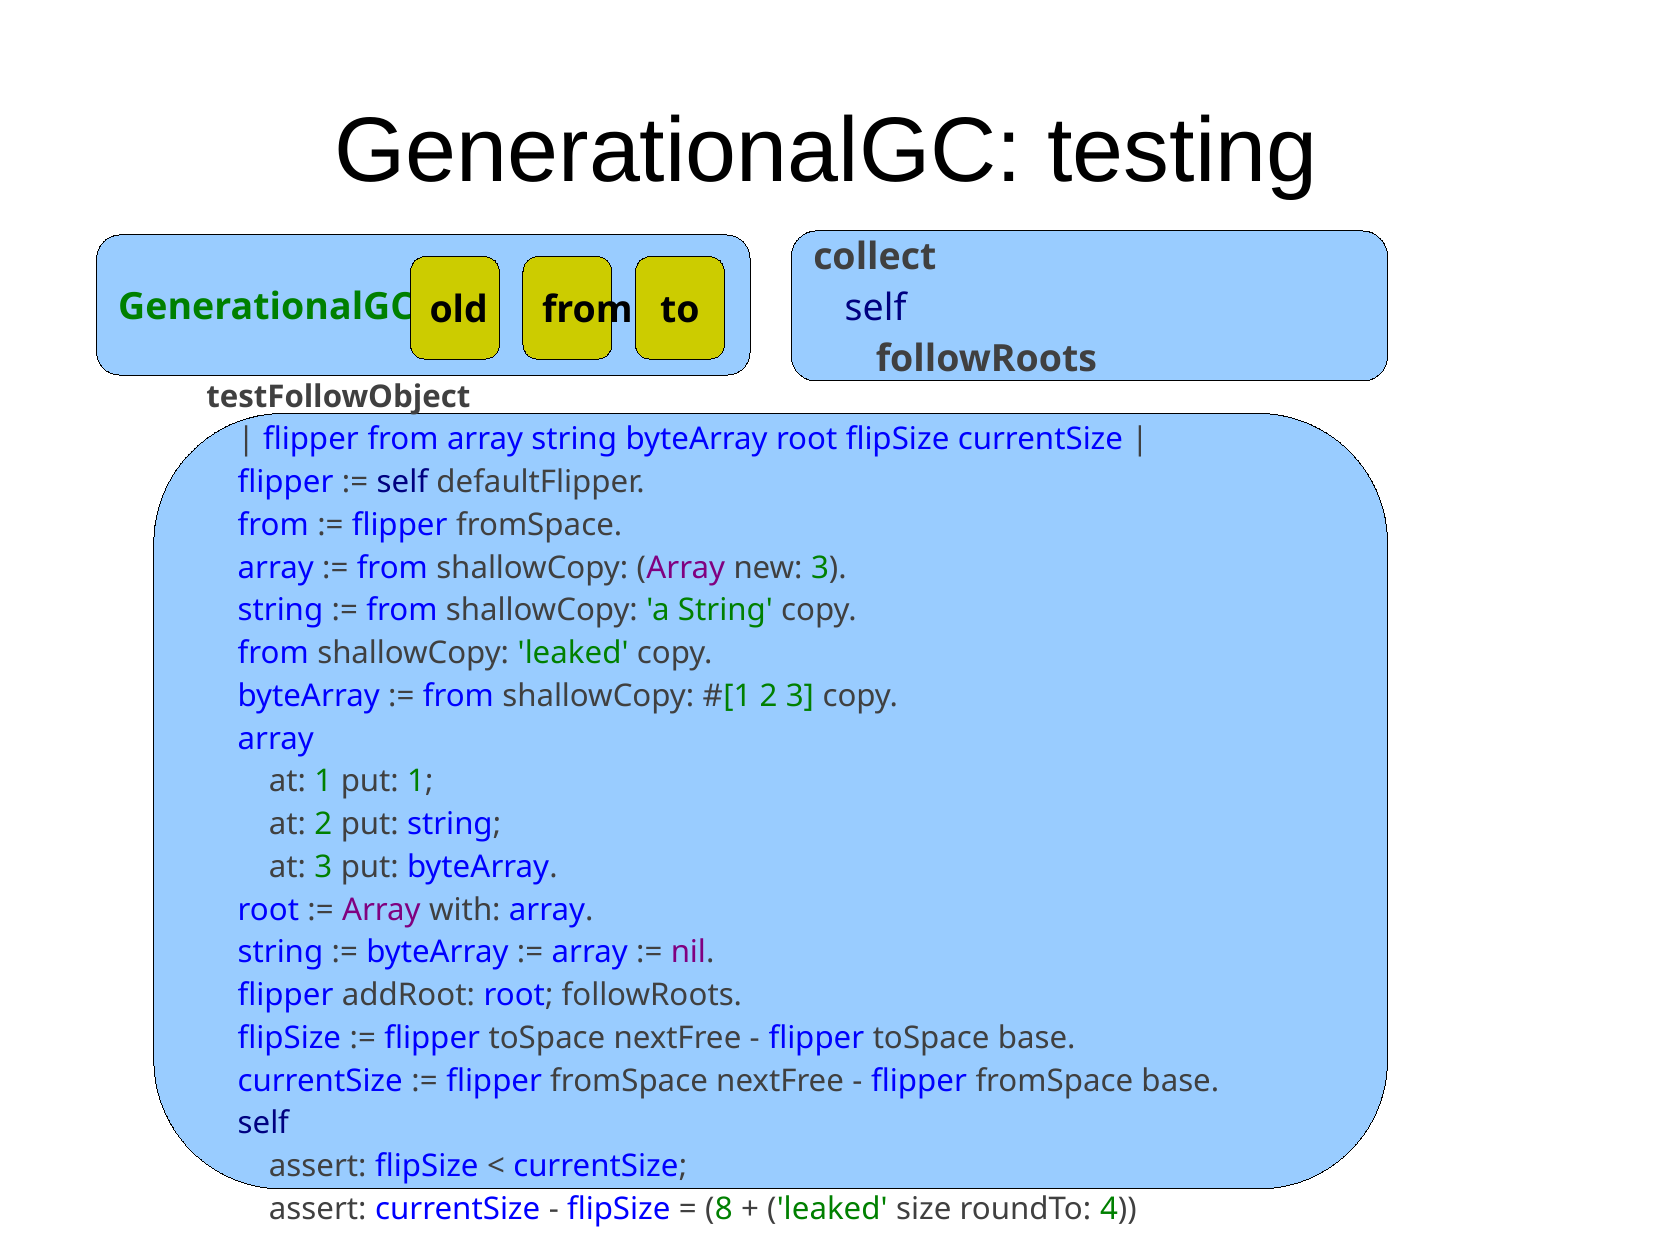

GenerationalGC: testing
collect
	self
		followRoots
GenerationalGC
old
from
to
testFollowObject
	| flipper from array string byteArray root flipSize currentSize |
	flipper := self defaultFlipper.
	from := flipper fromSpace.
	array := from shallowCopy: (Array new: 3).
	string := from shallowCopy: 'a String' copy.
	from shallowCopy: 'leaked' copy.
	byteArray := from shallowCopy: #[1 2 3] copy.
	array
		at: 1 put: 1;
		at: 2 put: string;
		at: 3 put: byteArray.
	root := Array with: array.
	string := byteArray := array := nil.
	flipper addRoot: root; followRoots.
	flipSize := flipper toSpace nextFree - flipper toSpace base.
	currentSize := flipper fromSpace nextFree - flipper fromSpace base.
	self
		assert: flipSize < currentSize;
		assert: currentSize - flipSize = (8 + ('leaked' size roundTo: 4))